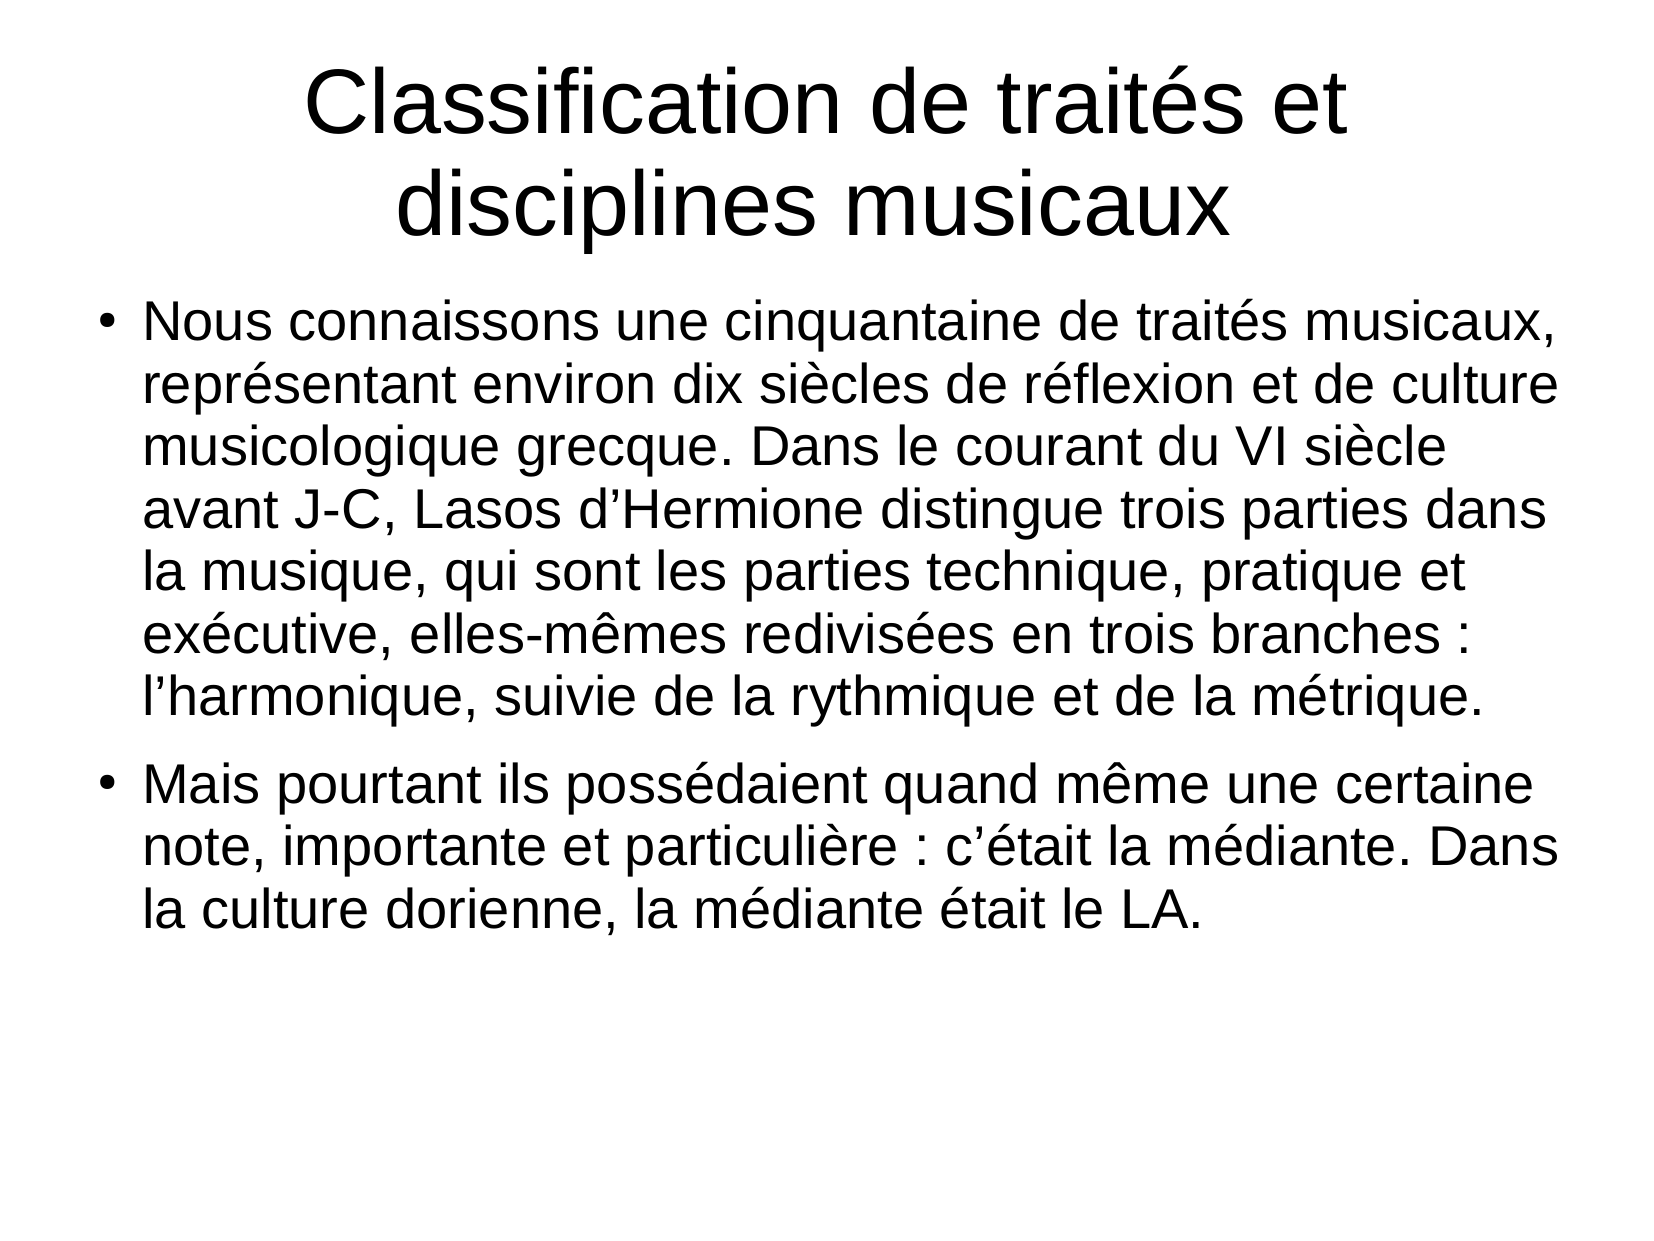

# Classification de traités et disciplines musicaux
Nous connaissons une cinquantaine de traités musicaux, représentant environ dix siècles de réflexion et de culture musicologique grecque. Dans le courant du VI siècle avant J-C, Lasos d’Hermione distingue trois parties dans la musique, qui sont les parties technique, pratique et exécutive, elles-mêmes redivisées en trois branches : l’harmonique, suivie de la rythmique et de la métrique.
Mais pourtant ils possédaient quand même une certaine note, importante et particulière : c’était la médiante. Dans la culture dorienne, la médiante était le LA.